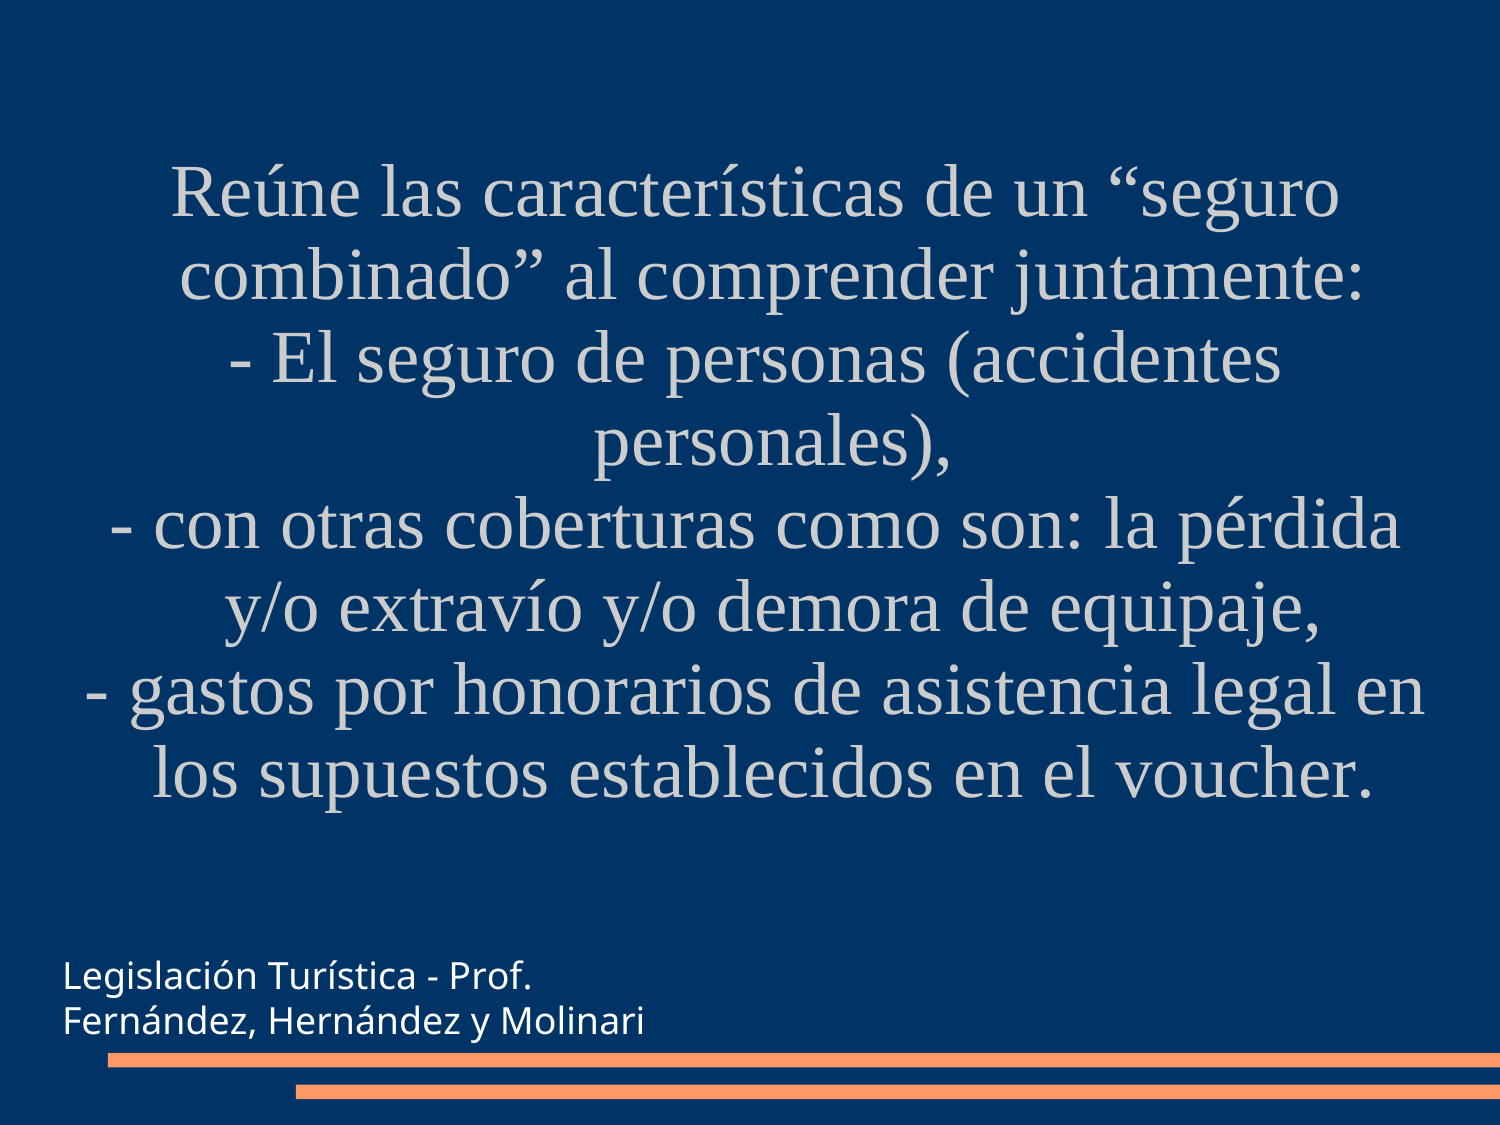

# Reúne las características de un “seguro combinado” al comprender juntamente:
- El seguro de personas (accidentes personales),
- con otras coberturas como son: la pérdida y/o extravío y/o demora de equipaje,
- gastos por honorarios de asistencia legal en los supuestos establecidos en el voucher.
Legislación Turística - Prof. Fernández, Hernández y Molinari